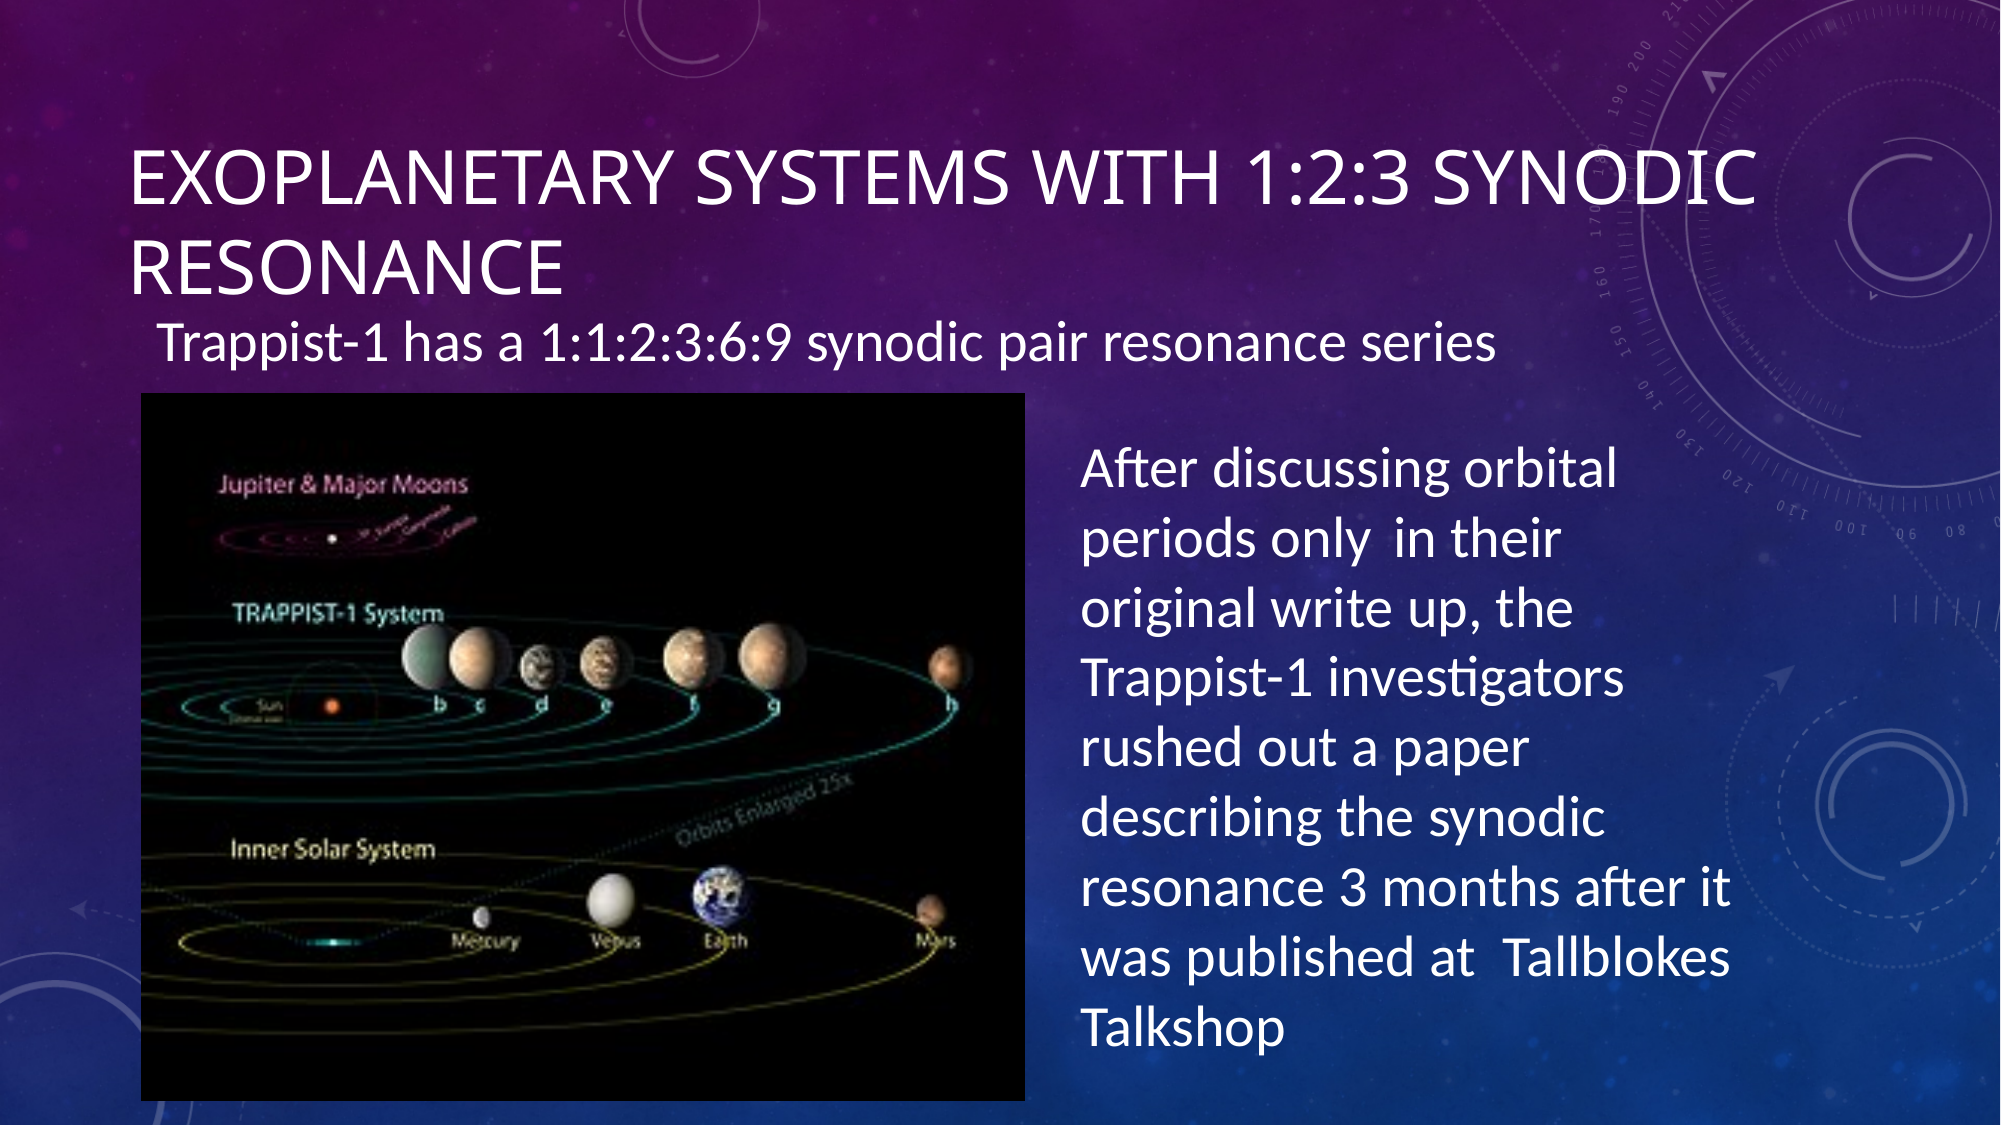

# Exoplanetary systems with 1:2:3 synodic resonance
Trappist-1 has a 1:1:2:3:6:9 synodic pair resonance series
After discussing orbital periods only in their original write up, the Trappist-1 investigators rushed out a paper describing the synodic resonance 3 months after it was published at Tallblokes Talkshop